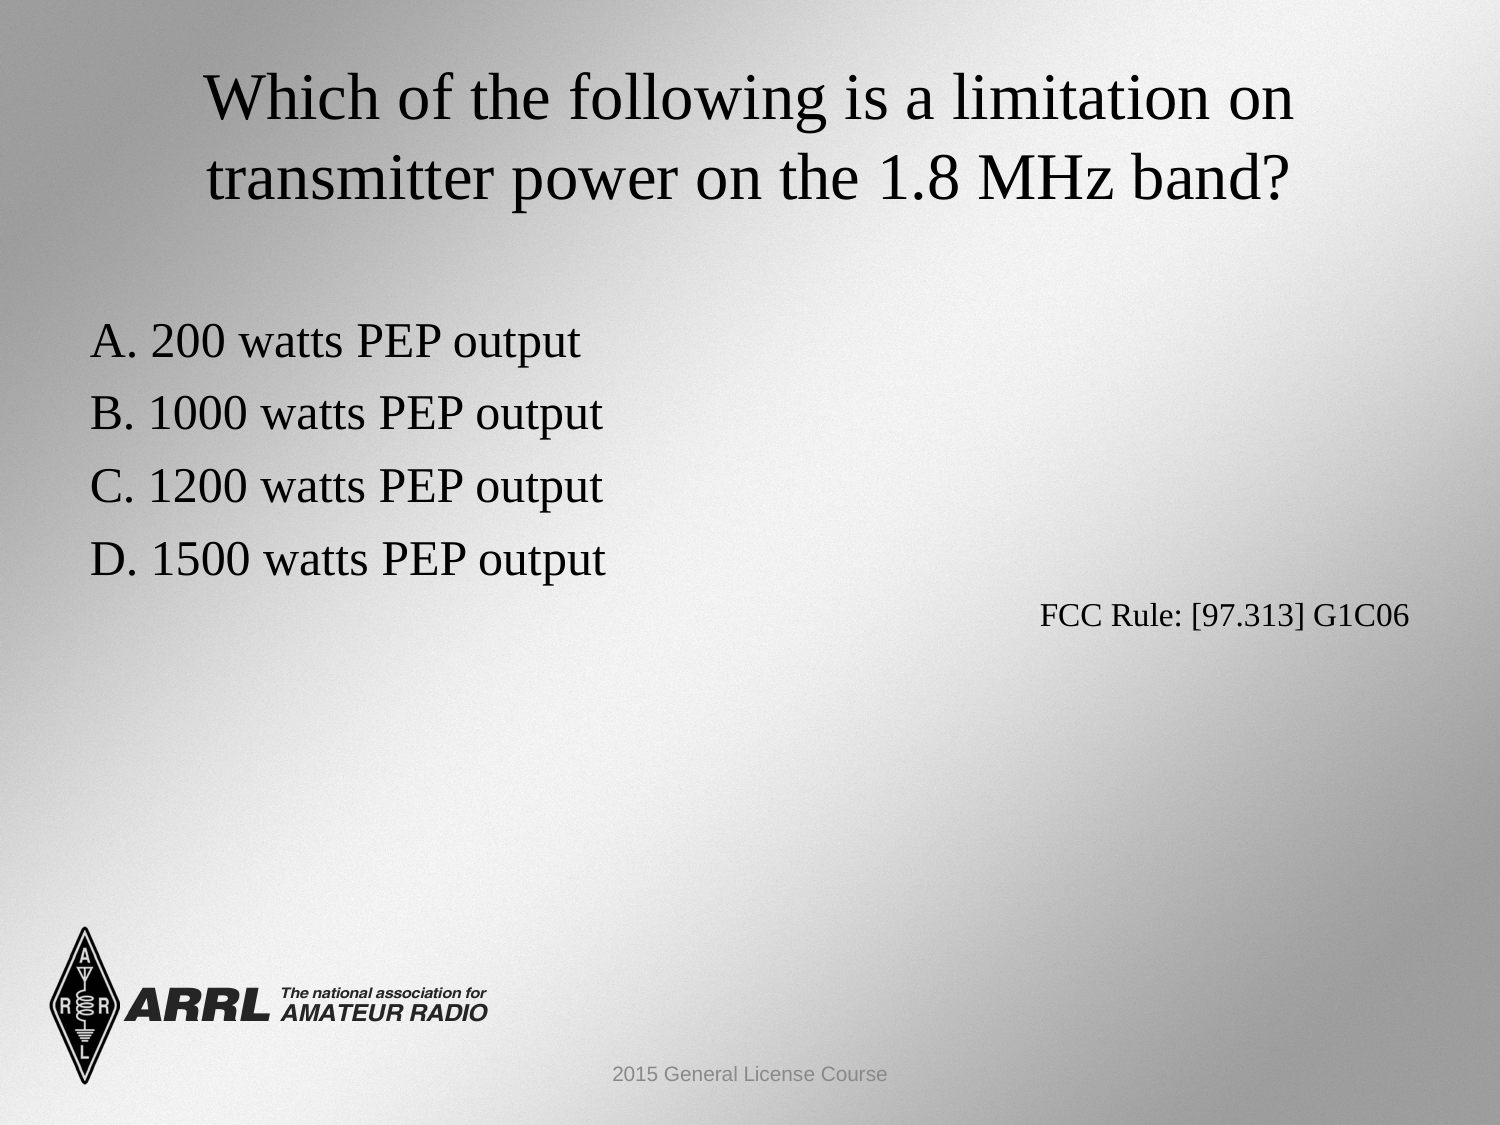

# Which of the following is a limitation on transmitter power on the 1.8 MHz band?
A. 200 watts PEP output
B. 1000 watts PEP output
C. 1200 watts PEP output
D. 1500 watts PEP output
FCC Rule: [97.313] G1C06
2015 General License Course